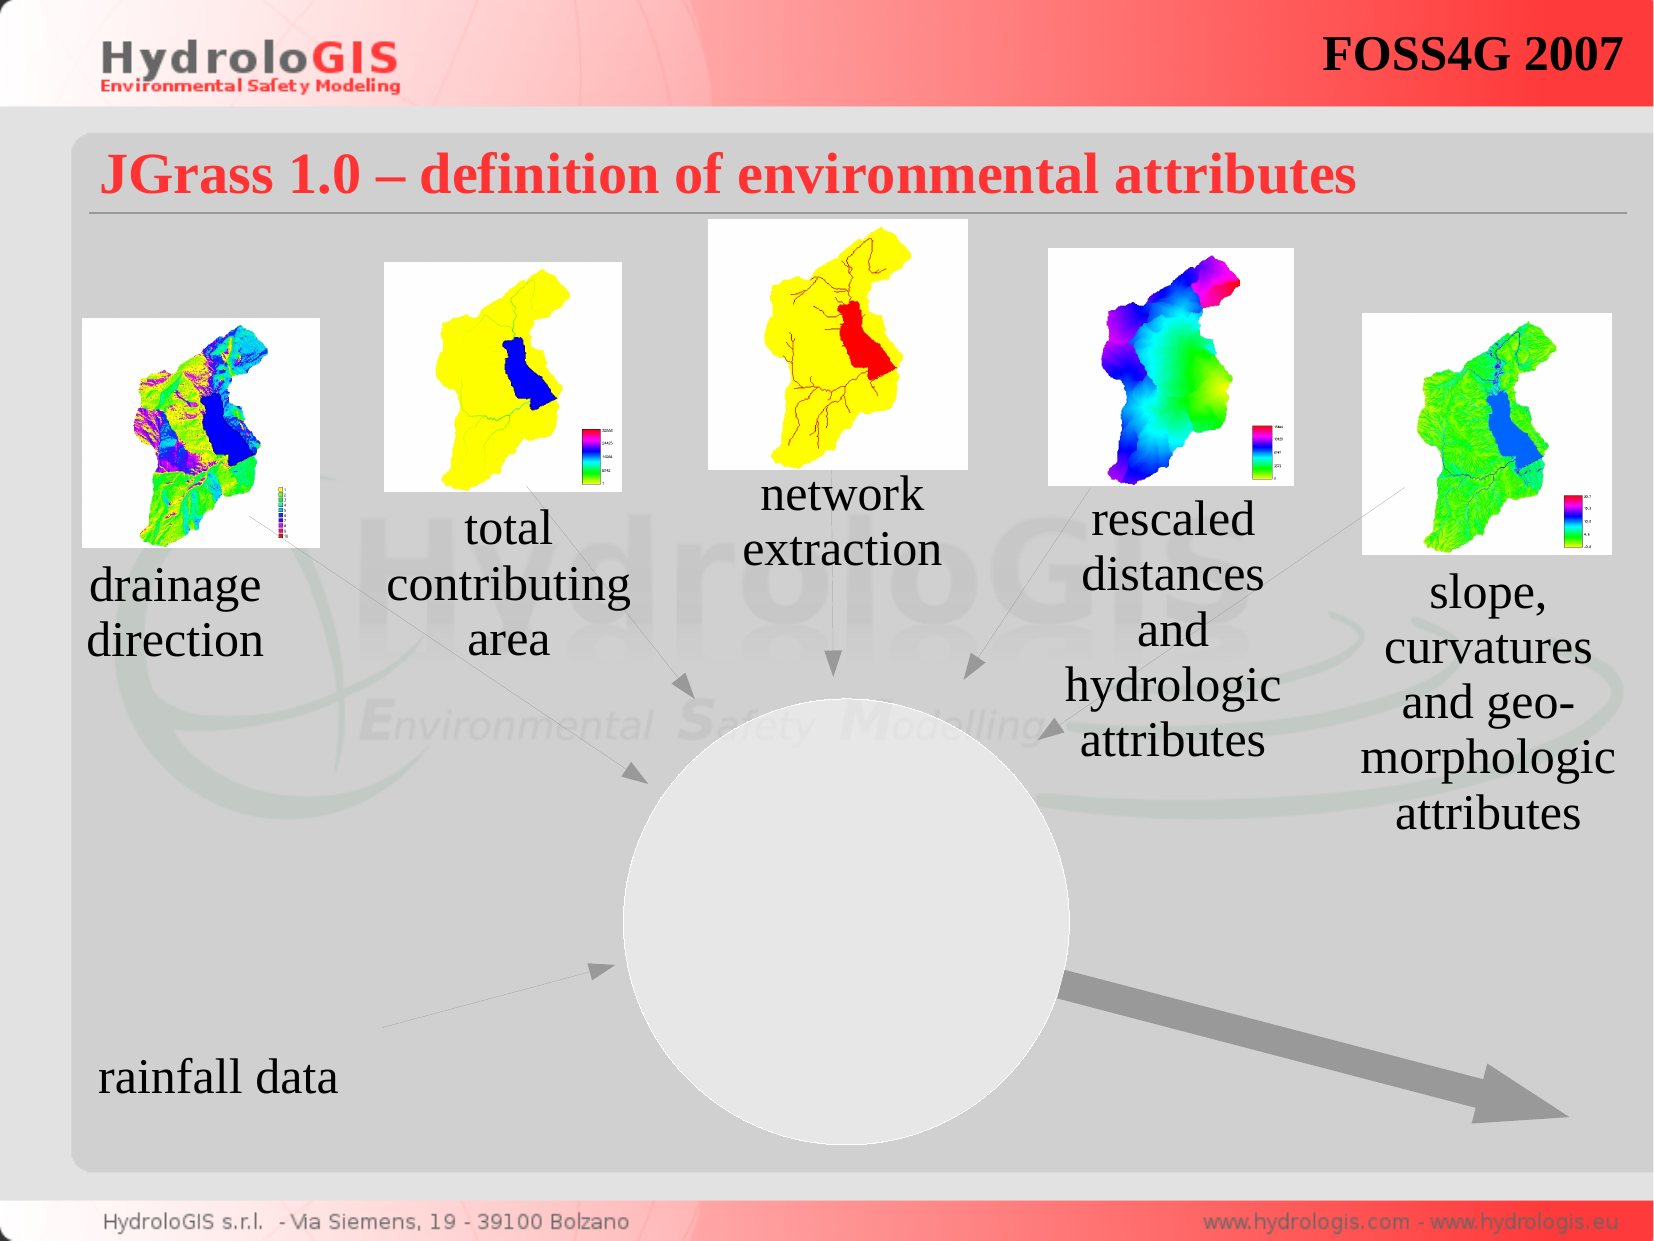

# JGrass 1.0 – definition of environmental attributes
network
extraction
rescaled
distances
and hydrologic
attributes
total
contributing
area
drainage
direction
slope,
curvatures
and geo-morphologic
attributes
rainfall data